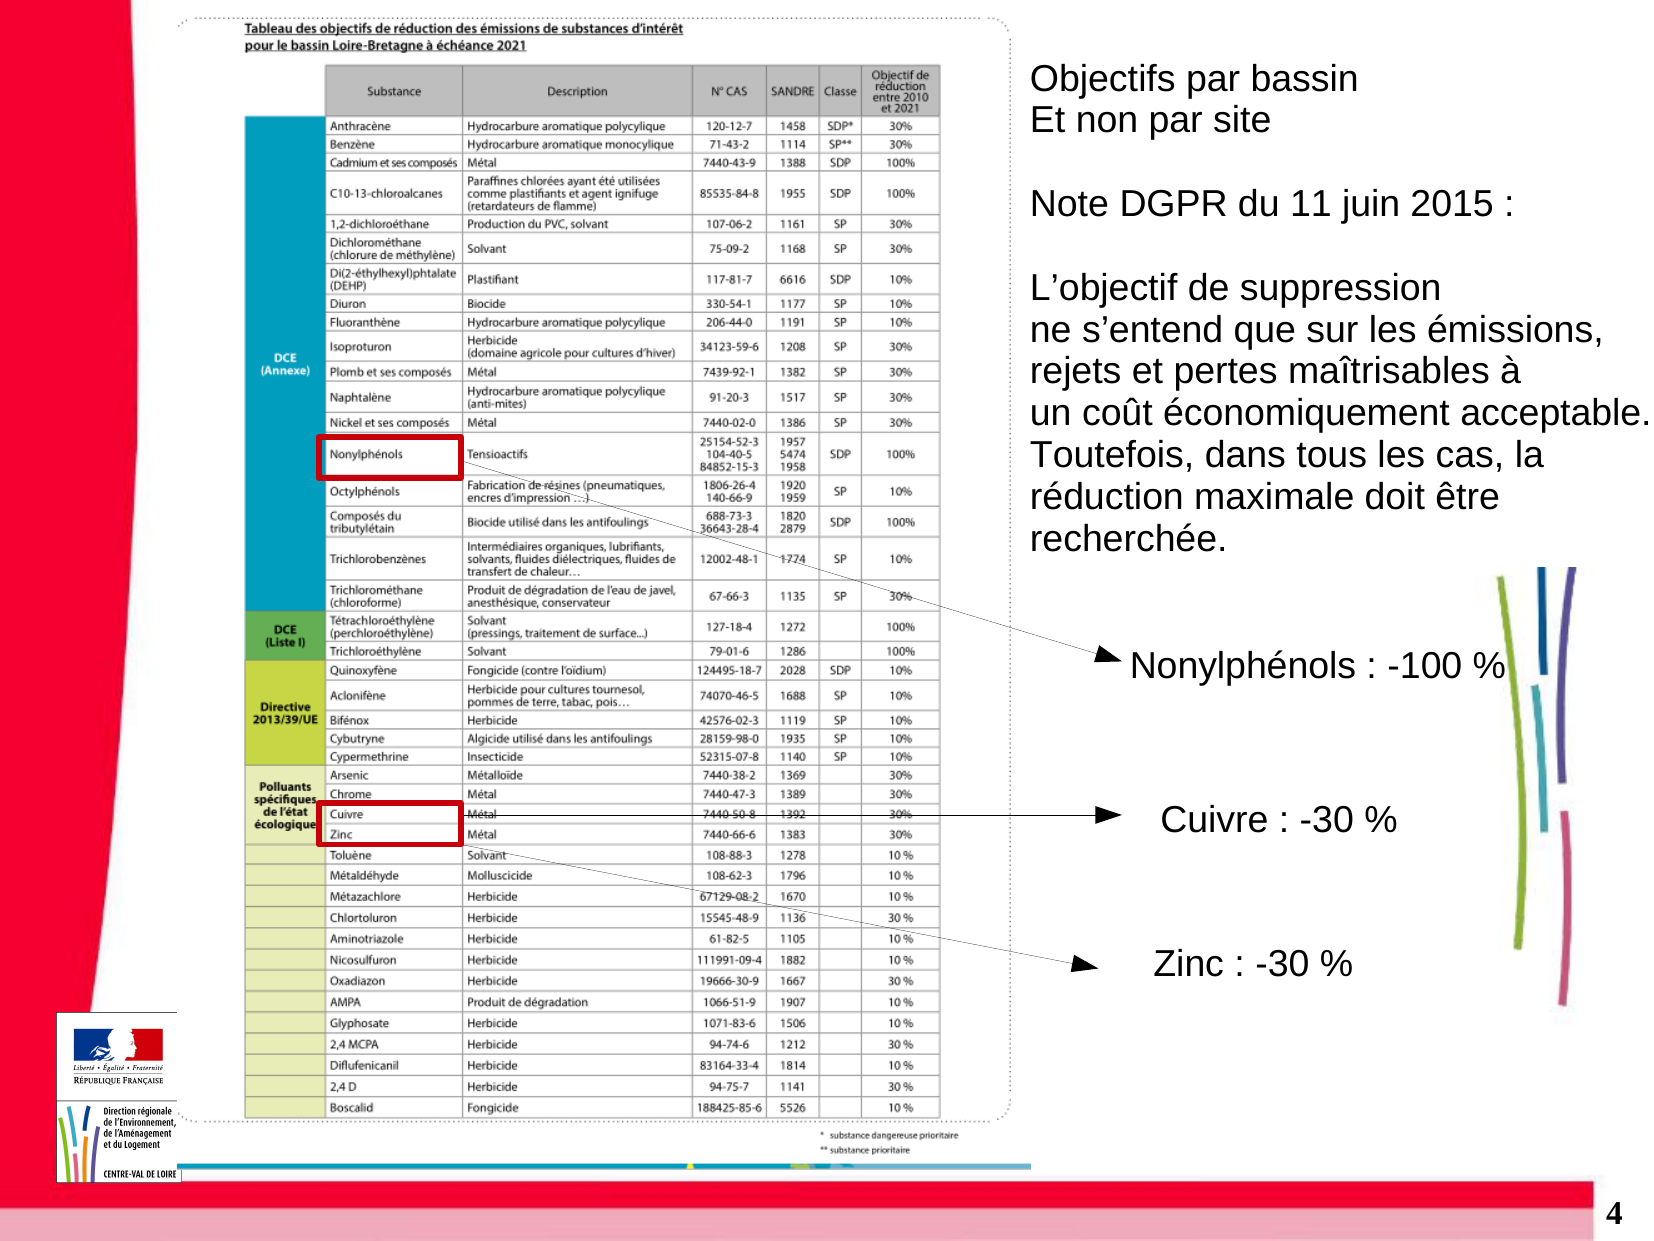

Objectifs par bassin
Et non par site
Note DGPR du 11 juin 2015 :
L’objectif de suppression
ne s’entend que sur les émissions,
rejets et pertes maîtrisables à
un coût économiquement acceptable.
Toutefois, dans tous les cas, la
réduction maximale doit être
recherchée.
Nonylphénols : -100 %
Cuivre : -30 %
Zinc : -30 %
4